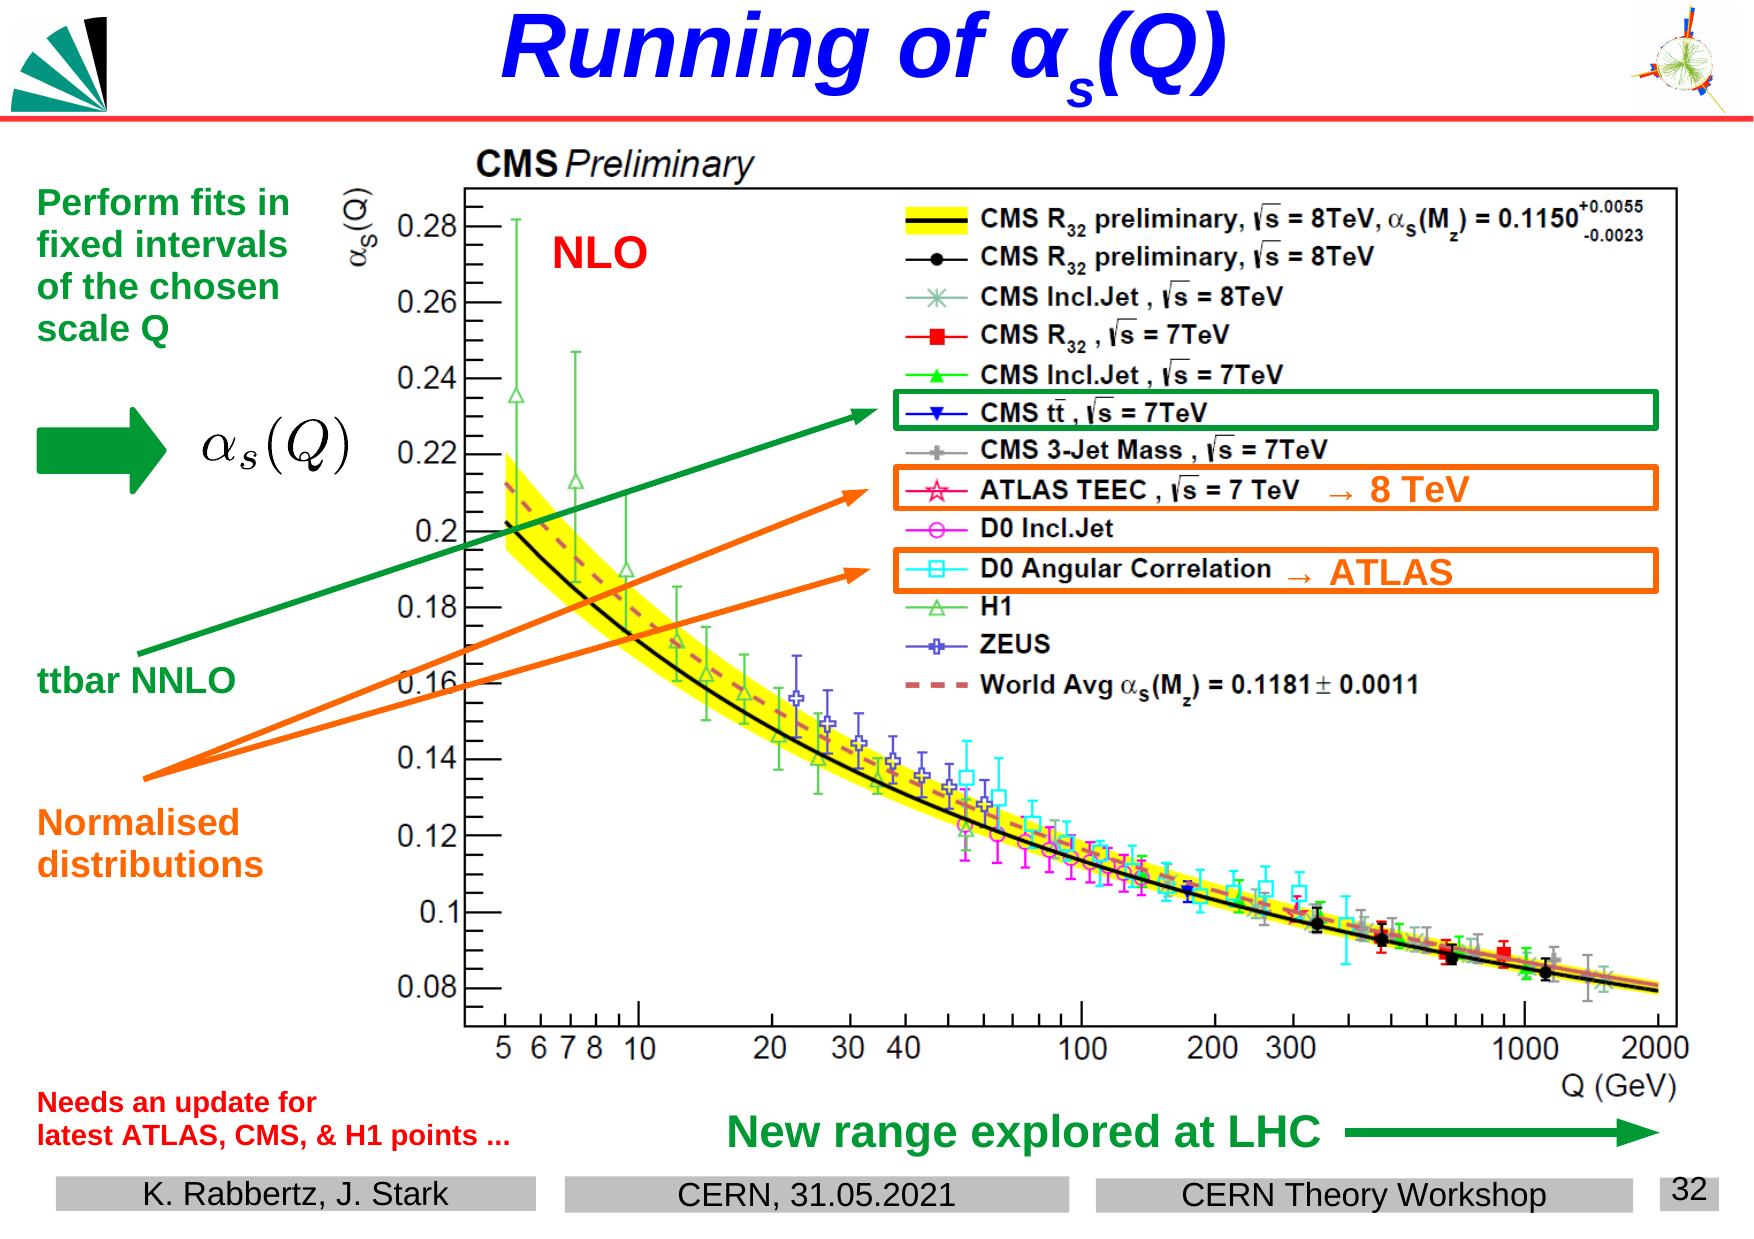

# Running of αs(Q)
Perform fits in
fixed intervals
of the chosen
scale Q
NLO
→ 8 TeV
→ ATLAS
ttbar NNLO
Normalised
distributions
Needs an update for
latest ATLAS, CMS, & H1 points ...
New range explored at LHC